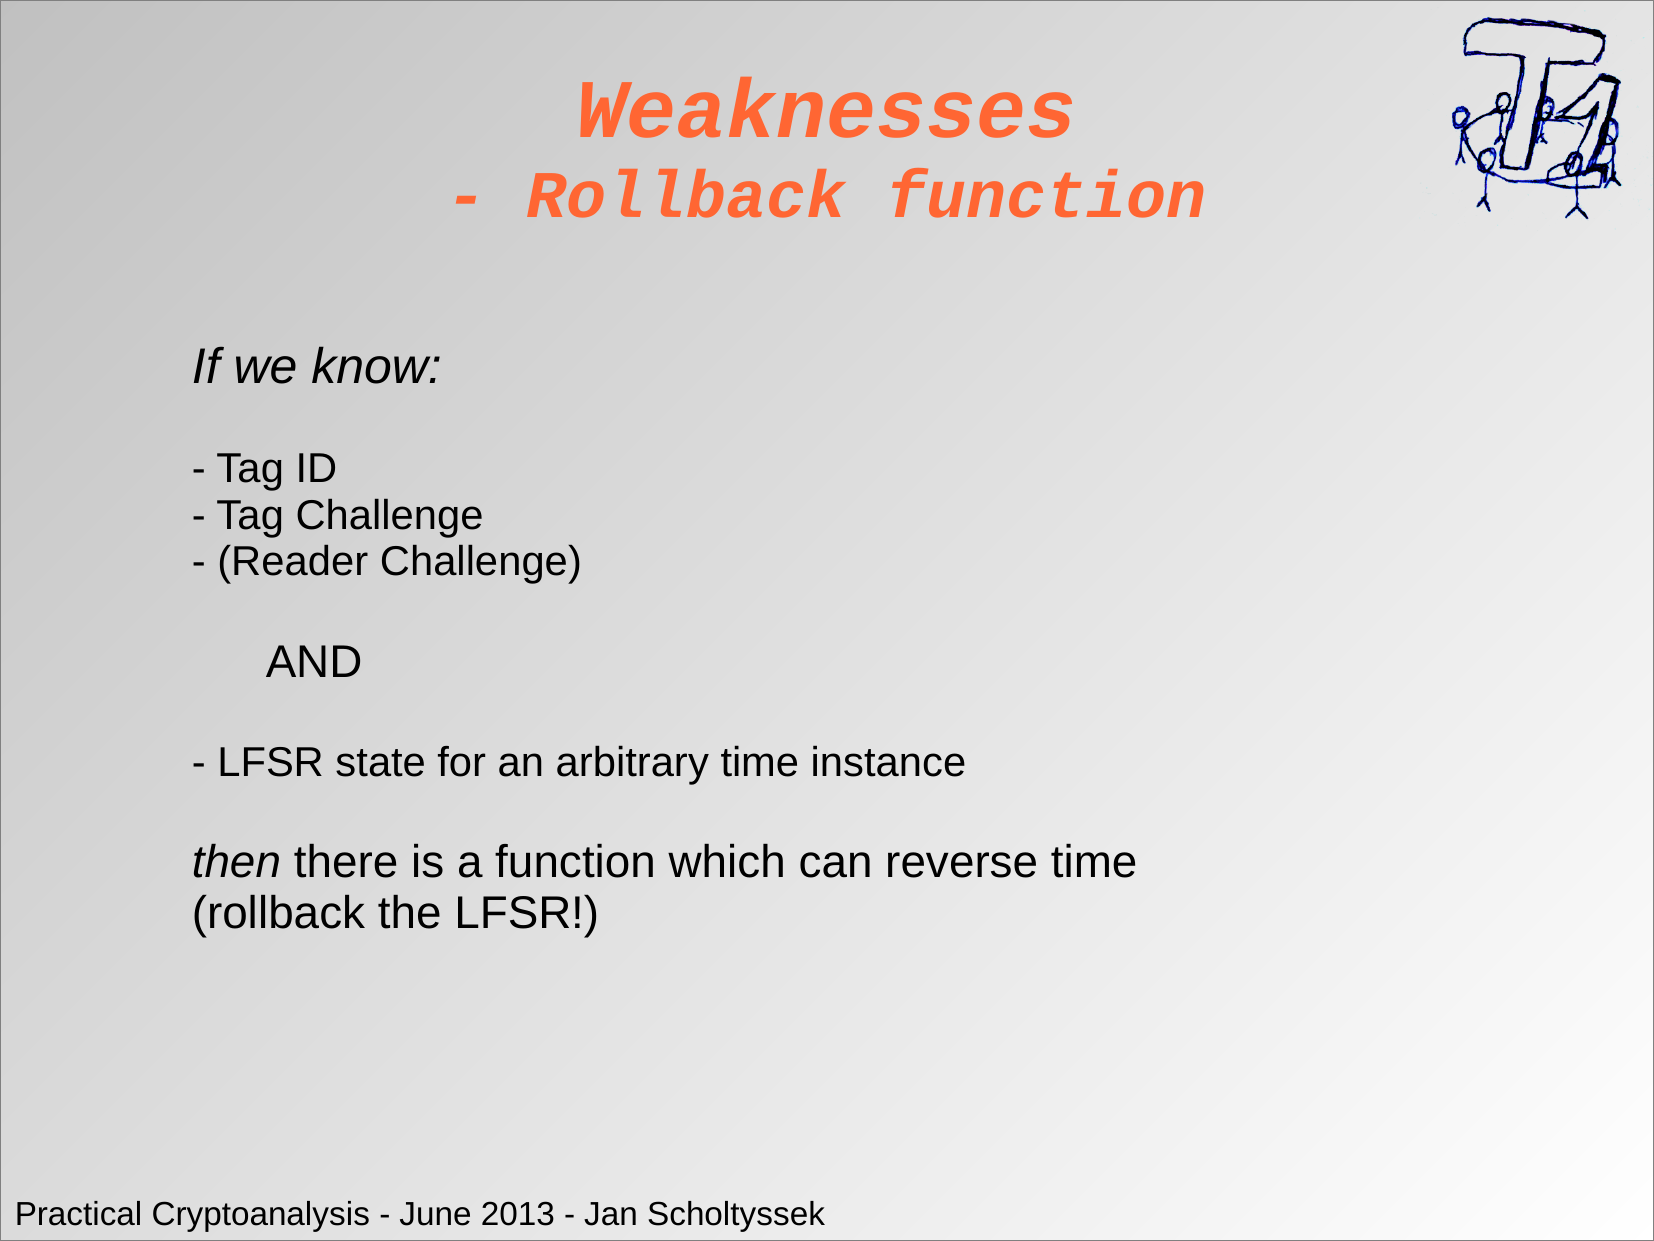

# Weaknesses - Rollback function
If we know:
- Tag ID
- Tag Challenge
- (Reader Challenge)
	AND
- LFSR state for an arbitrary time instance
then there is a function which can reverse time
(rollback the LFSR!)
Practical Cryptoanalysis - June 2013 - Jan Scholtyssek